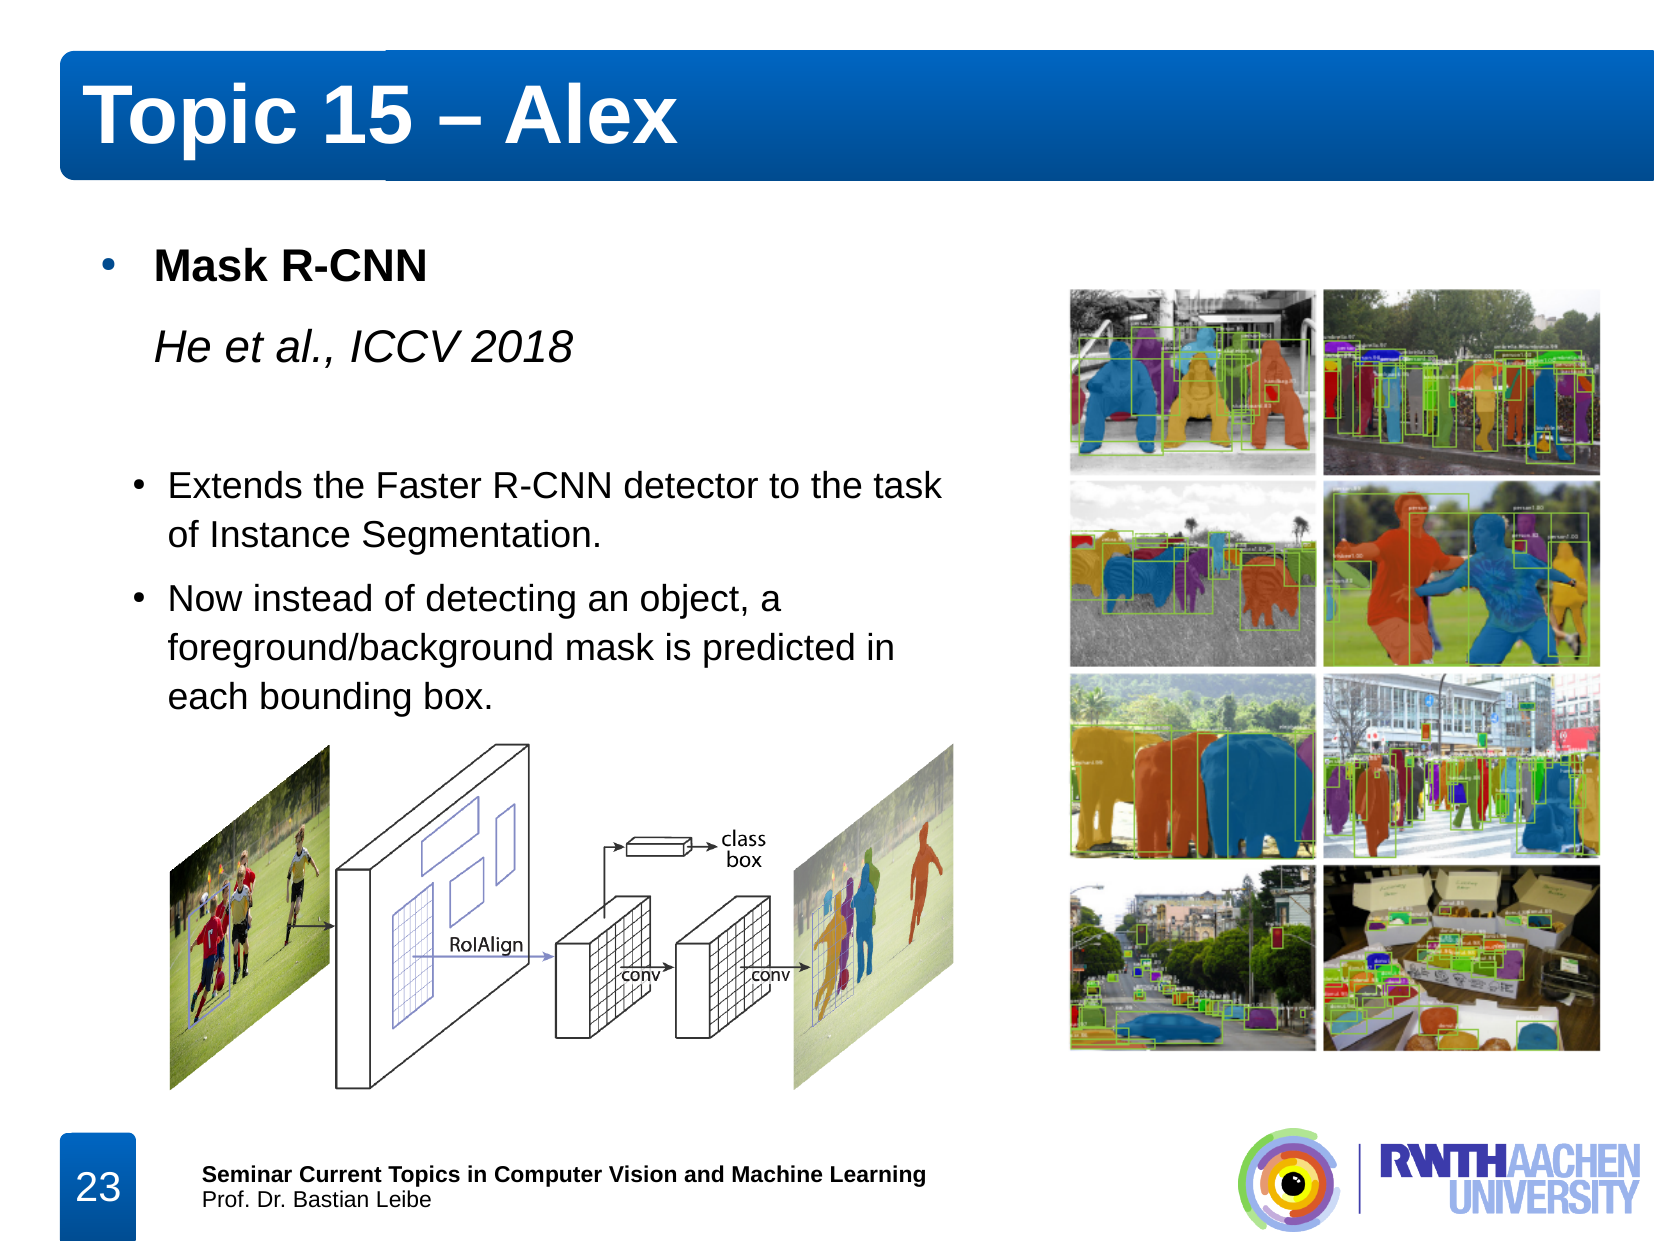

# Topic 15 – Alex
Mask R-CNN
He et al., ICCV 2018
Extends the Faster R-CNN detector to the task of Instance Segmentation.
Now instead of detecting an object, a foreground/background mask is predicted in each bounding box.
23
TGF 2015 | October 29, 2015 | Delft